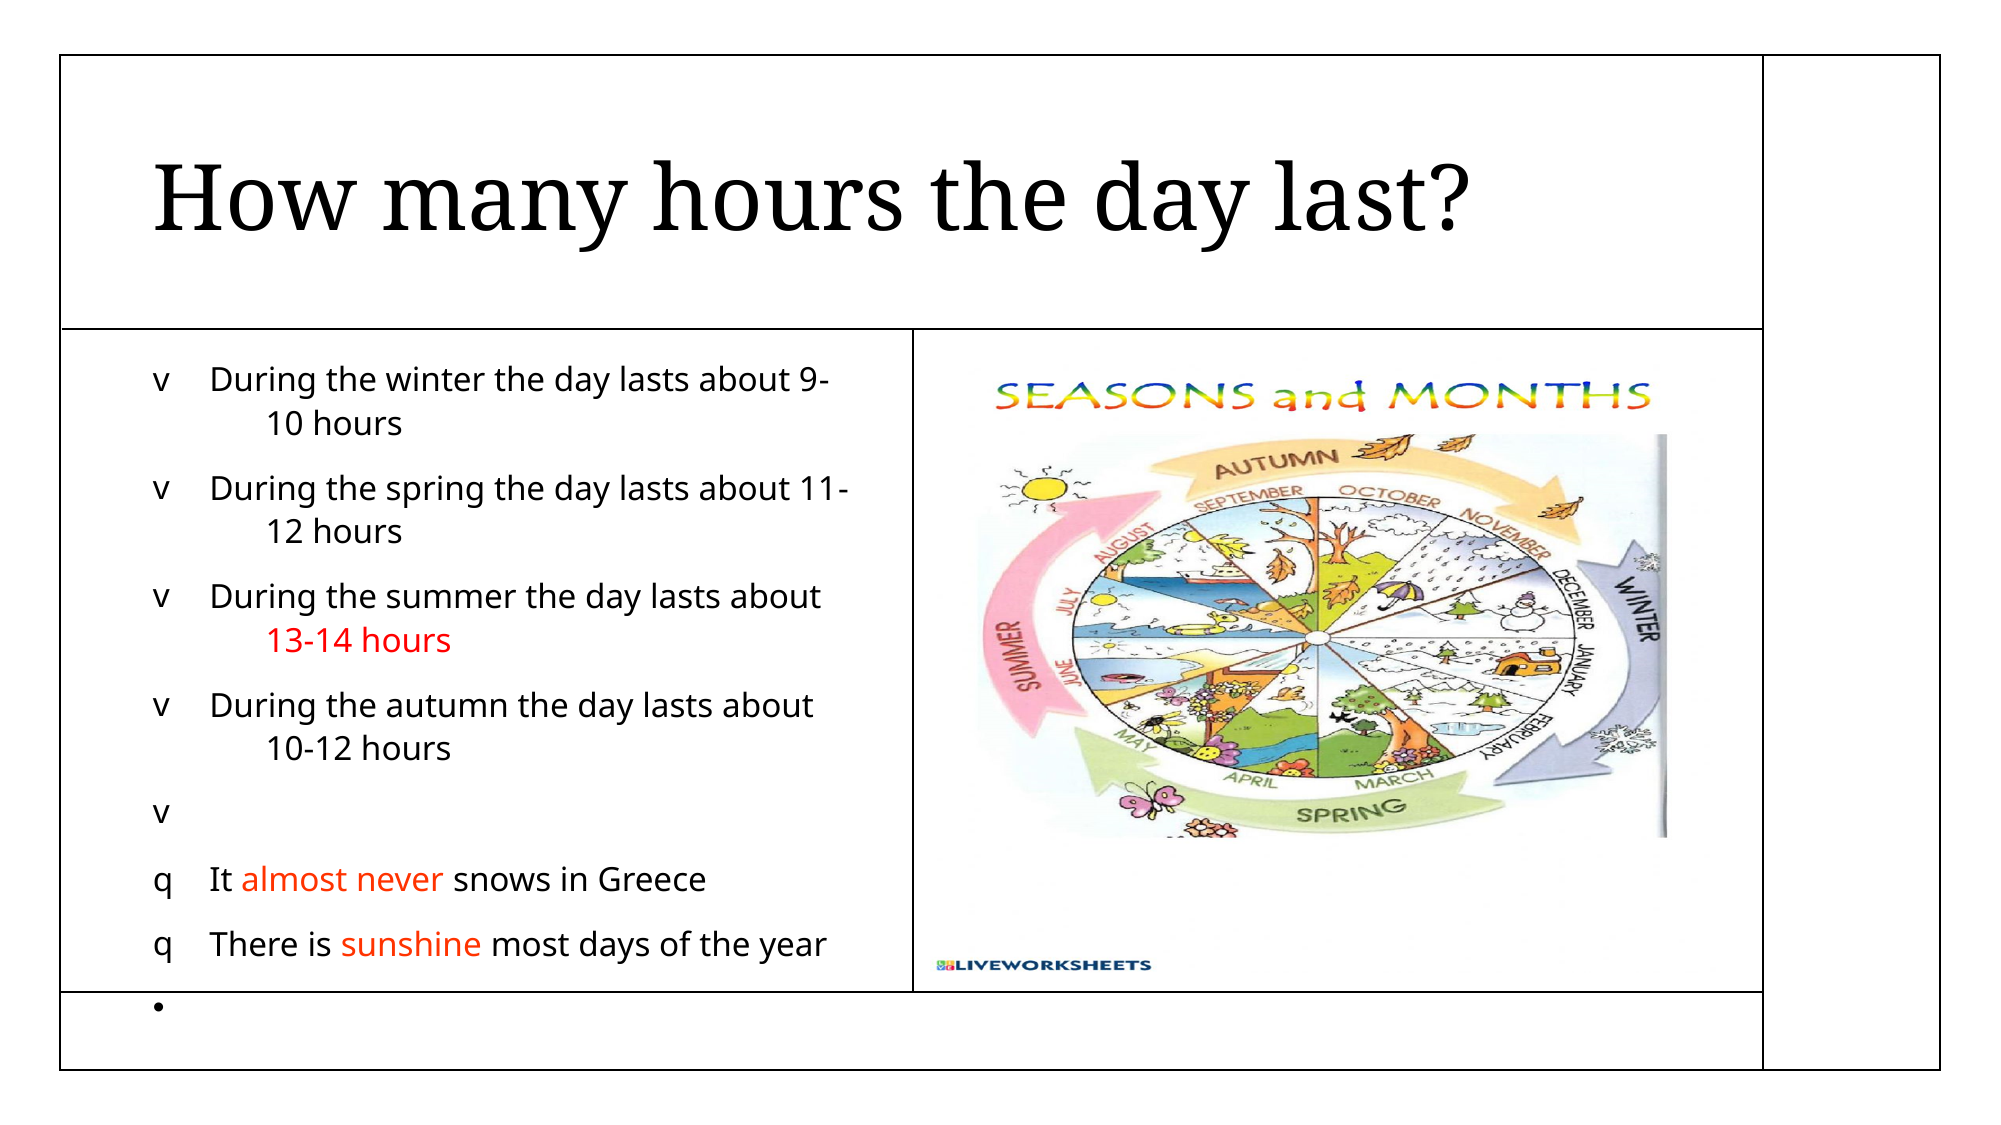

# How many hours the day last?
During the winter the day lasts about 9-10 hours
During the spring the day lasts about 11-12 hours
During the summer the day lasts about 13-14 hours
During the autumn the day lasts about 10-12 hours
It almost never snows in Greece
There is sunshine most days of the year